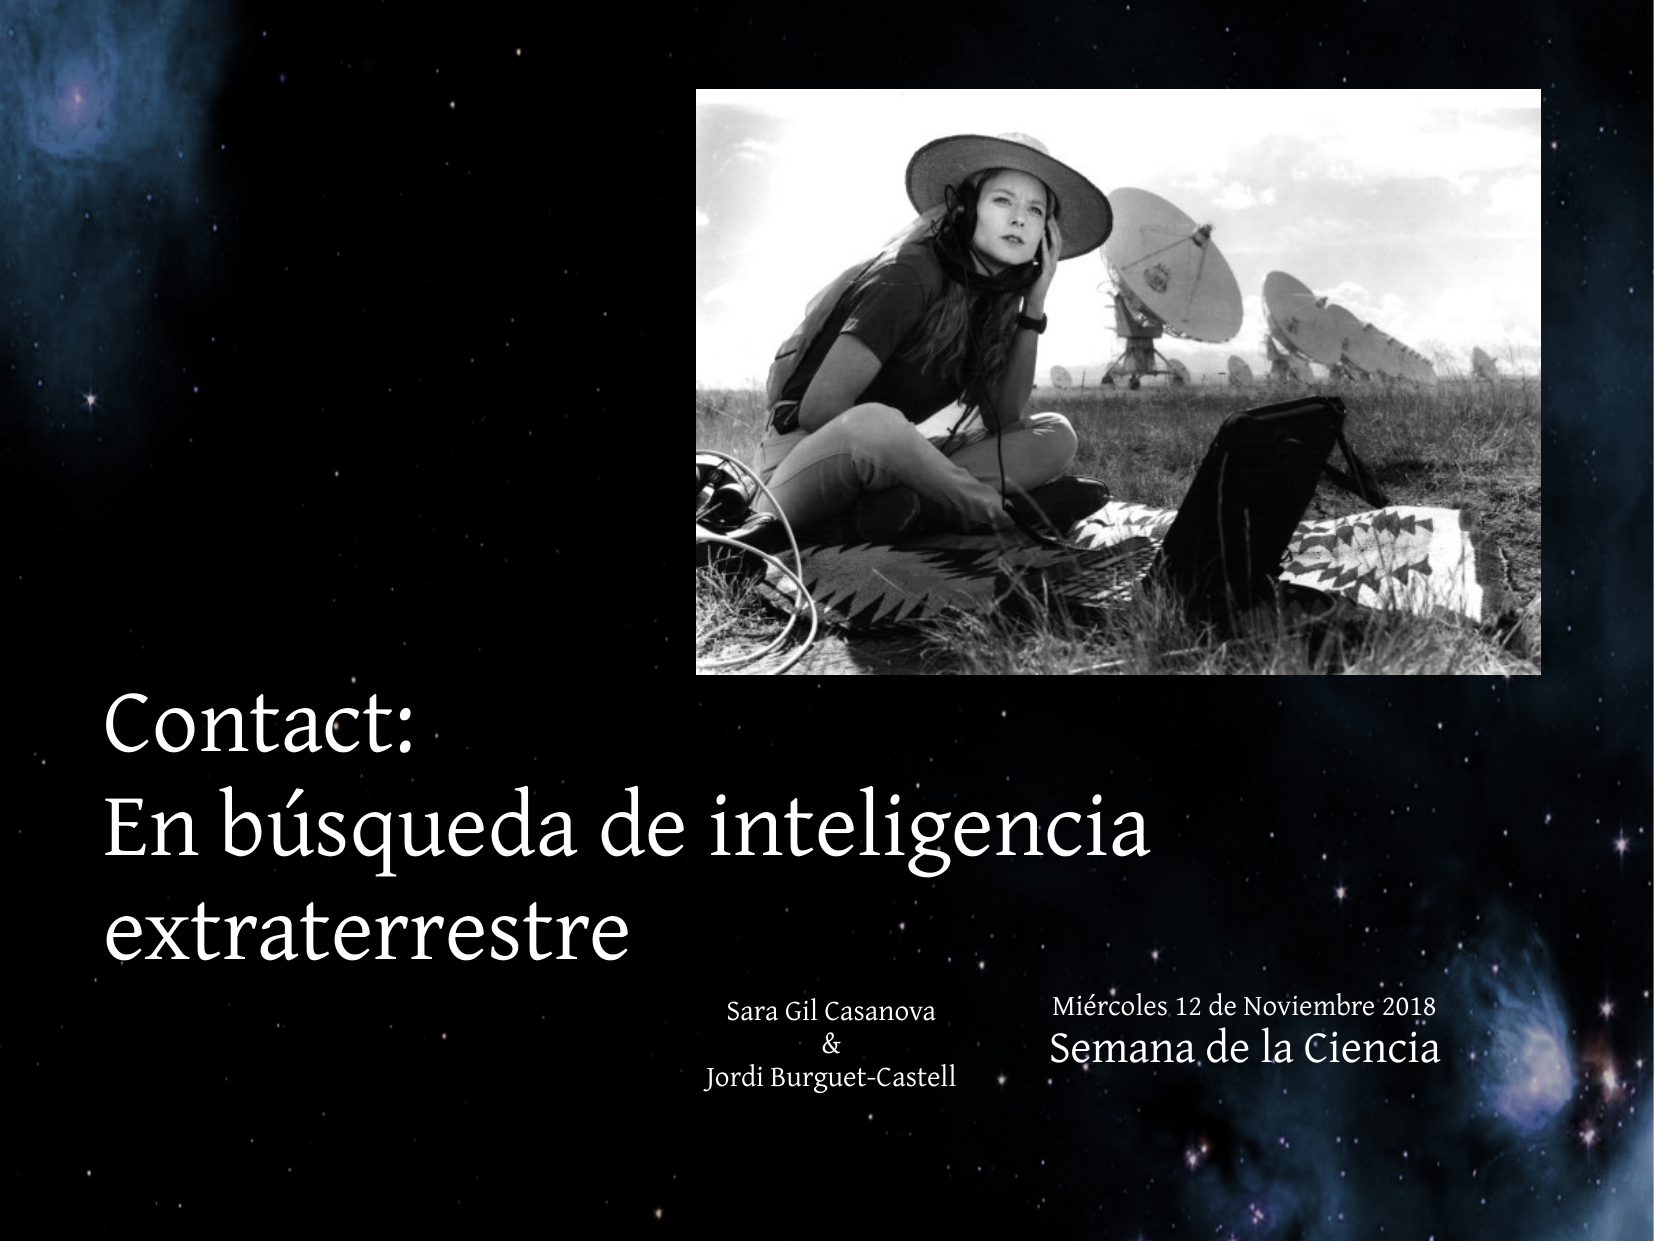

Contact:
En búsqueda de inteligencia extraterrestre
Miércoles 12 de Noviembre 2018
Semana de la Ciencia
Sara Gil Casanova
&
Jordi Burguet-Castell